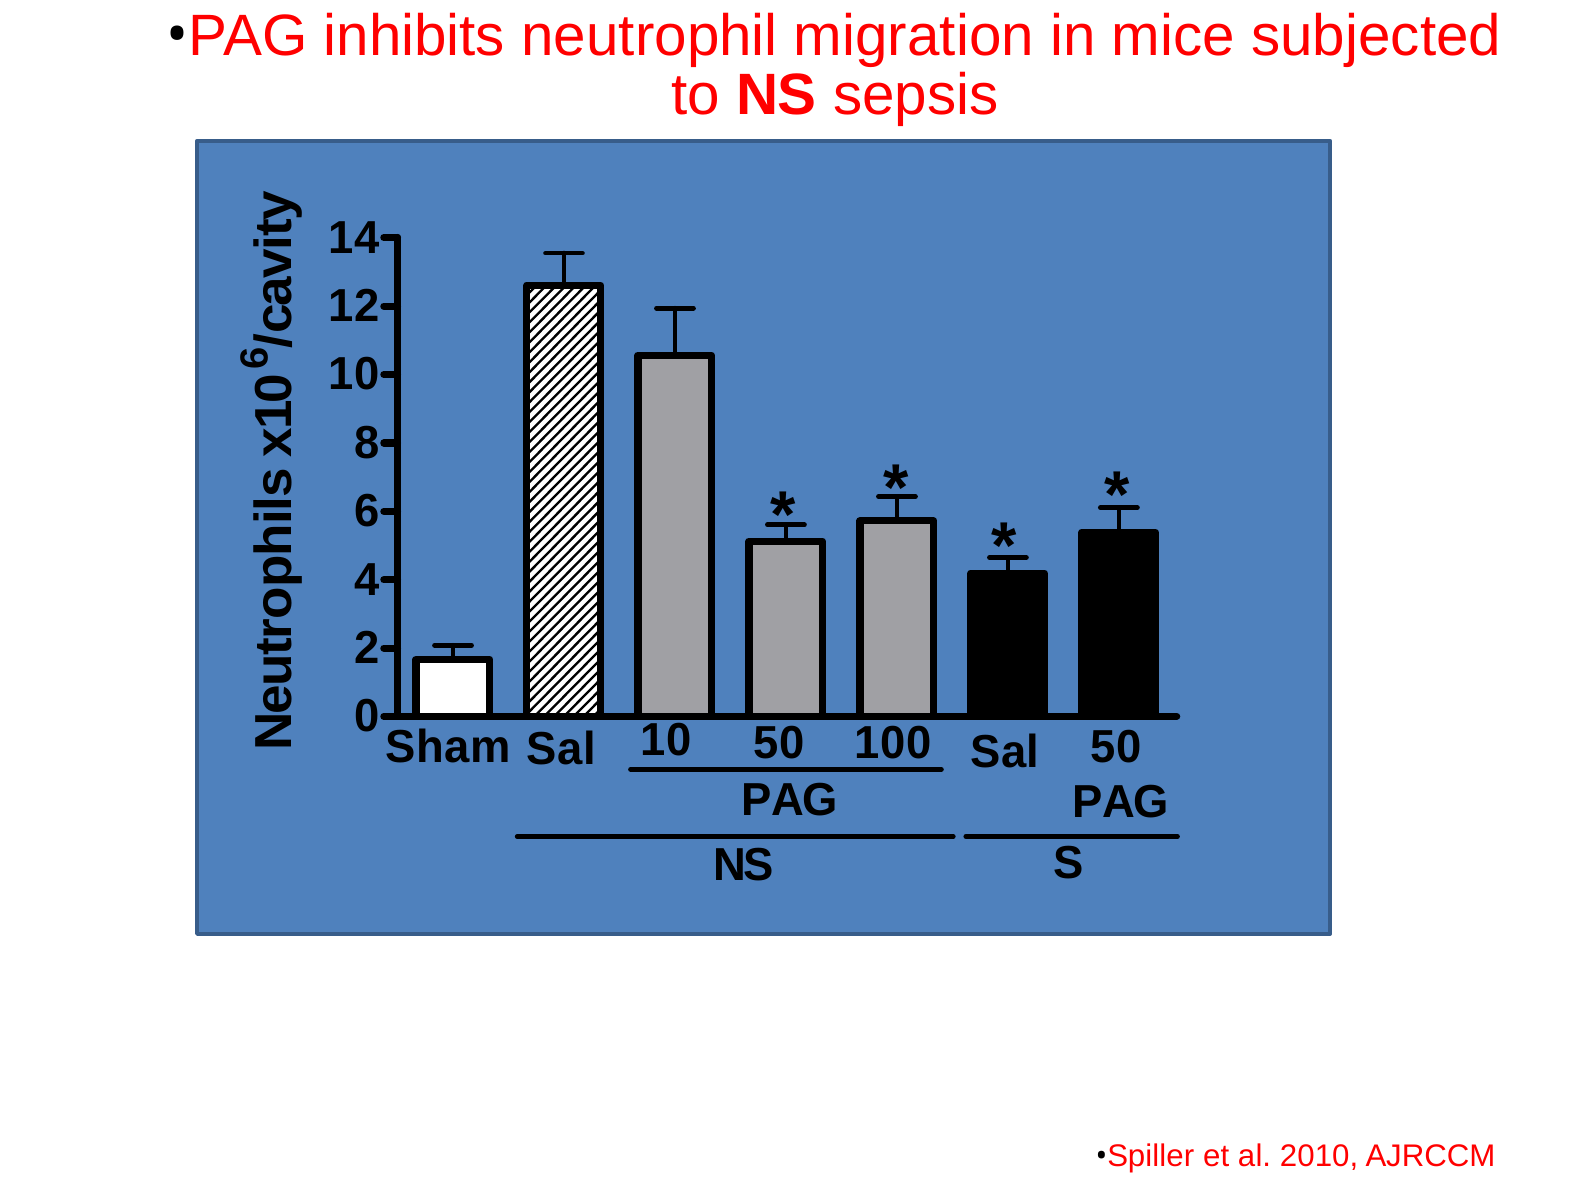

PAG inhibits neutrophil migration in mice subjected to NS sepsis
Spiller et al. 2010, AJRCCM